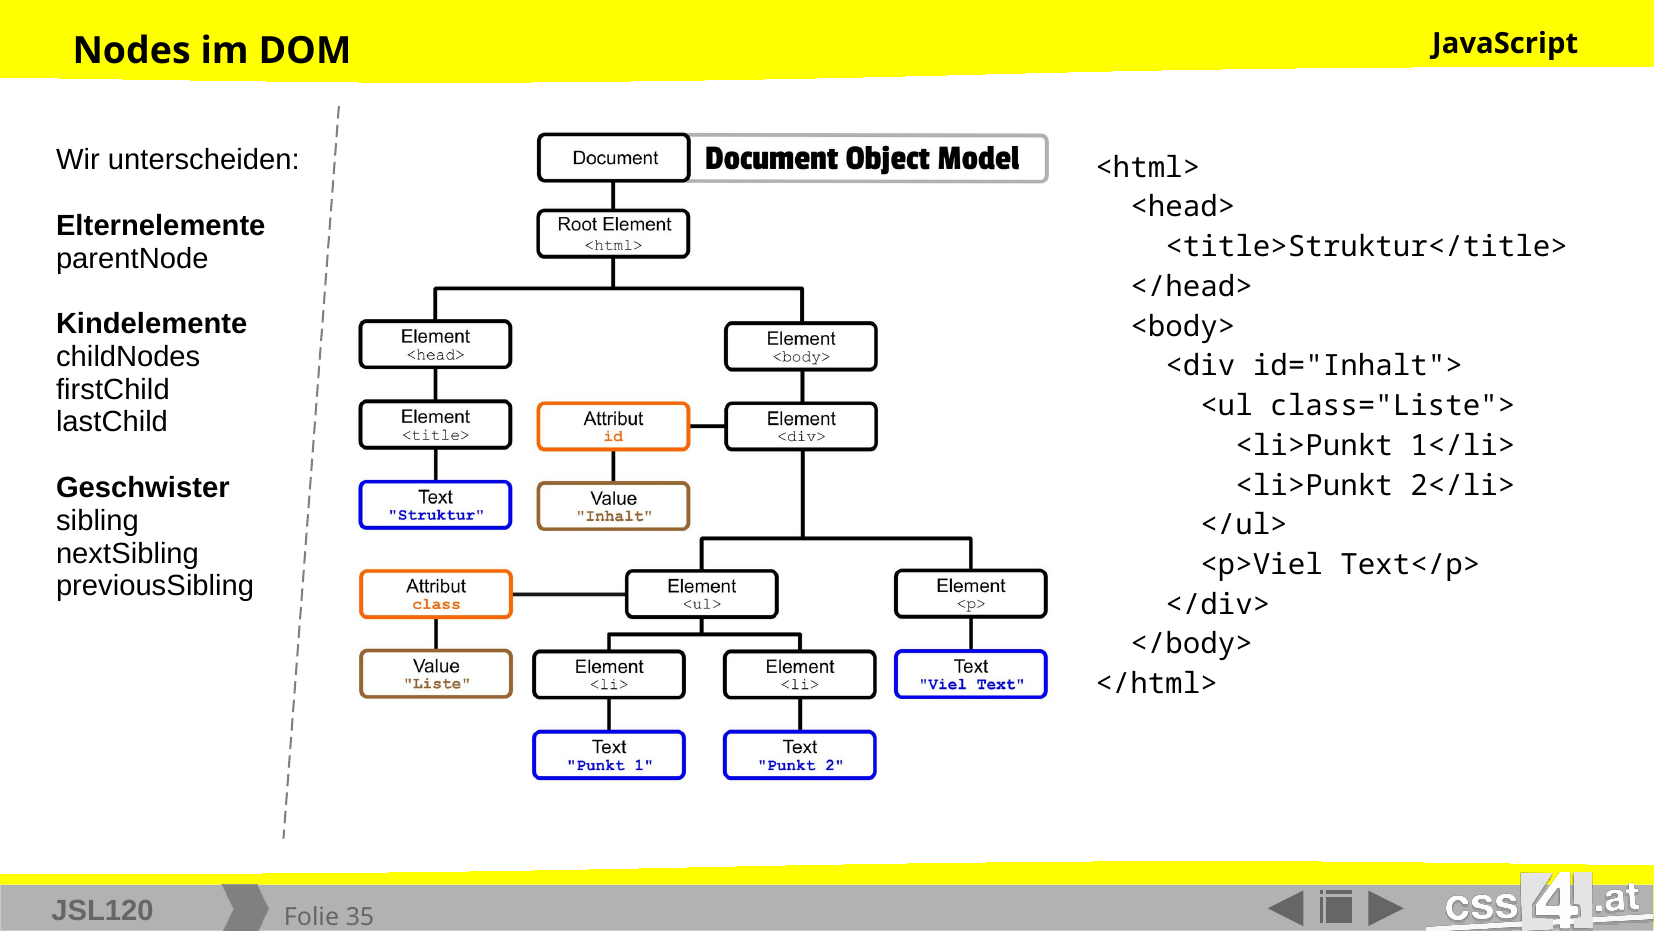

JavaScript
Nodes im DOM
Wir unterscheiden:
Elternelemente
parentNode
Kindelemente
childNodes
firstChild
lastChild
Geschwister
sibling
nextSibling
previousSibling
<html>
 <head>
 <title>Struktur</title>
 </head>
 <body>
 <div id="Inhalt">
 <ul class="Liste">
 <li>Punkt 1</li>
 <li>Punkt 2</li>
 </ul>
 <p>Viel Text</p>
 </div>
 </body>
</html>
JSL120
Folie